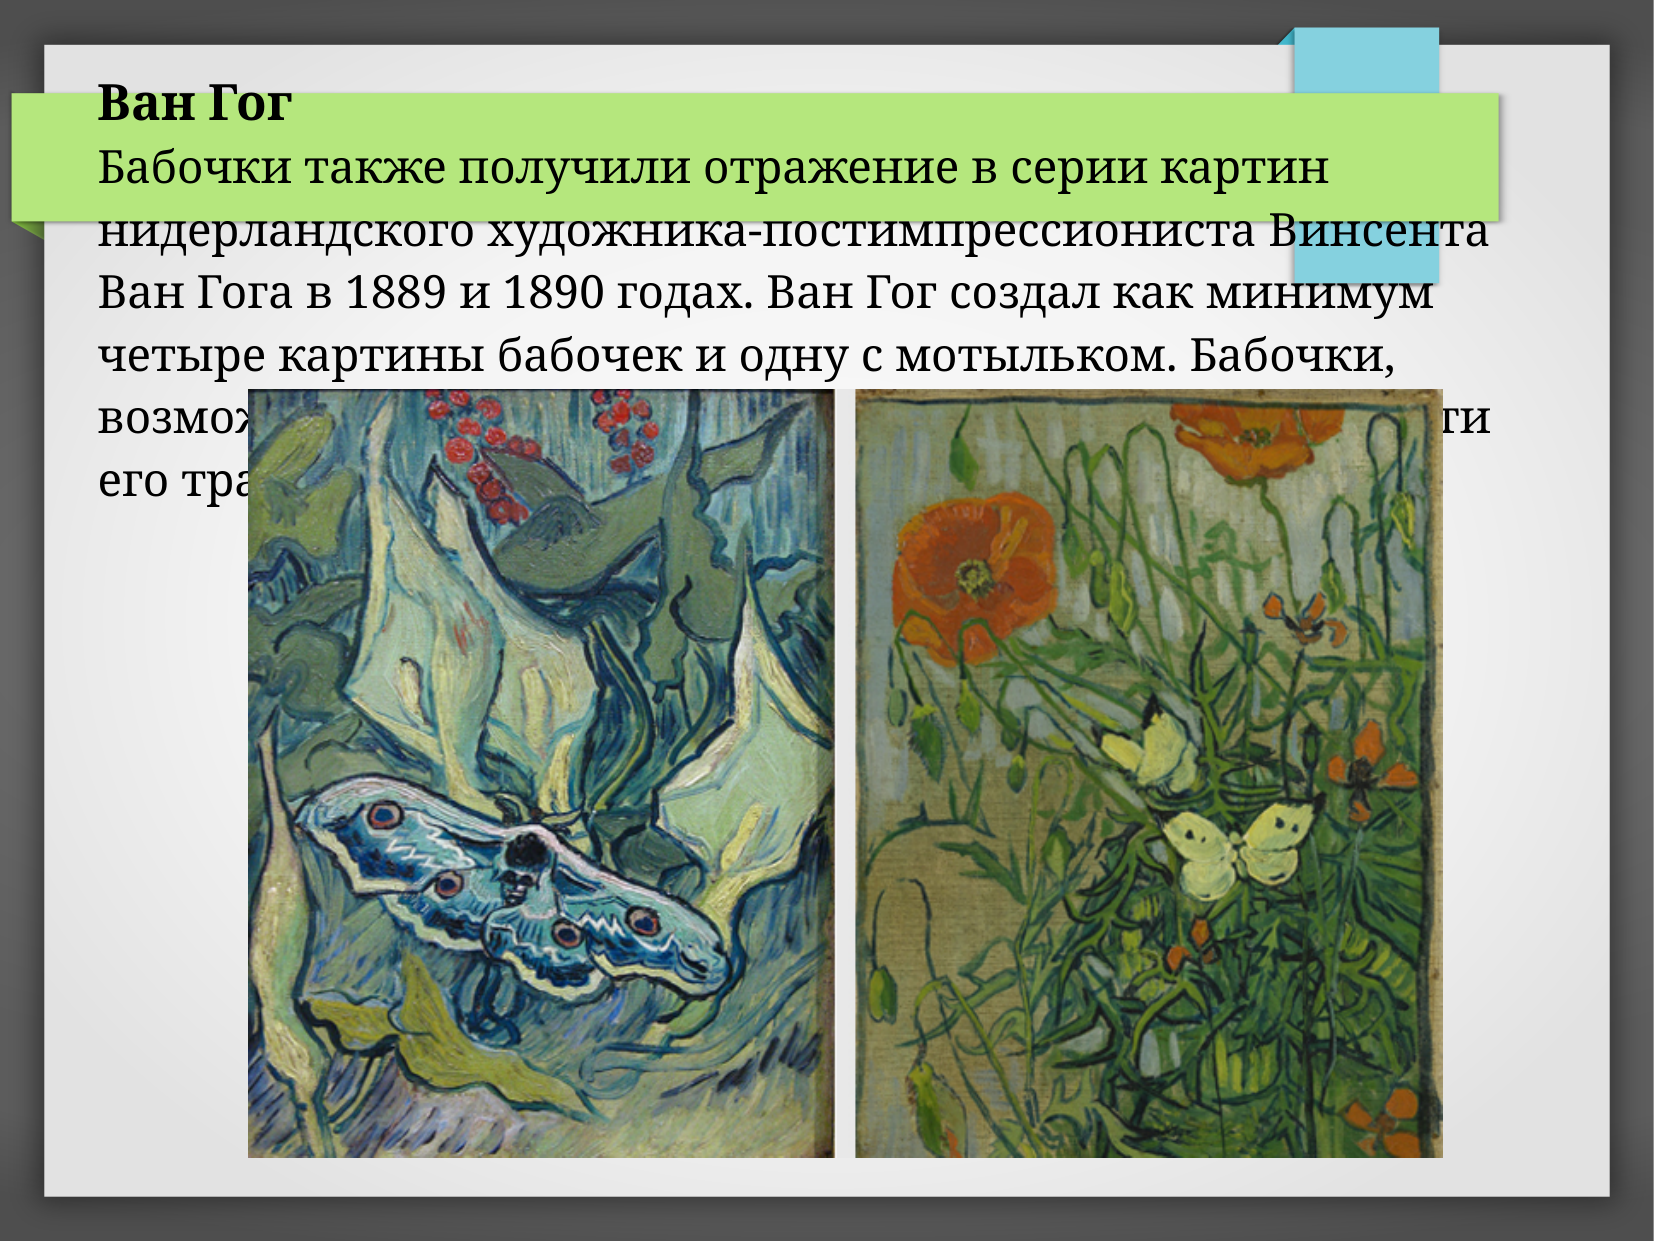

Ван Гог
Бабочки также получили отражение в серии картин нидерландского художника-постимпрессиониста Винсента Ван Гога в 1889 и 1890 годах. Ван Гог создал как минимум четыре картины бабочек и одну с мотыльком. Бабочки, возможно, являются подходящей метафорой для хрупкости его трагической жизни.
#